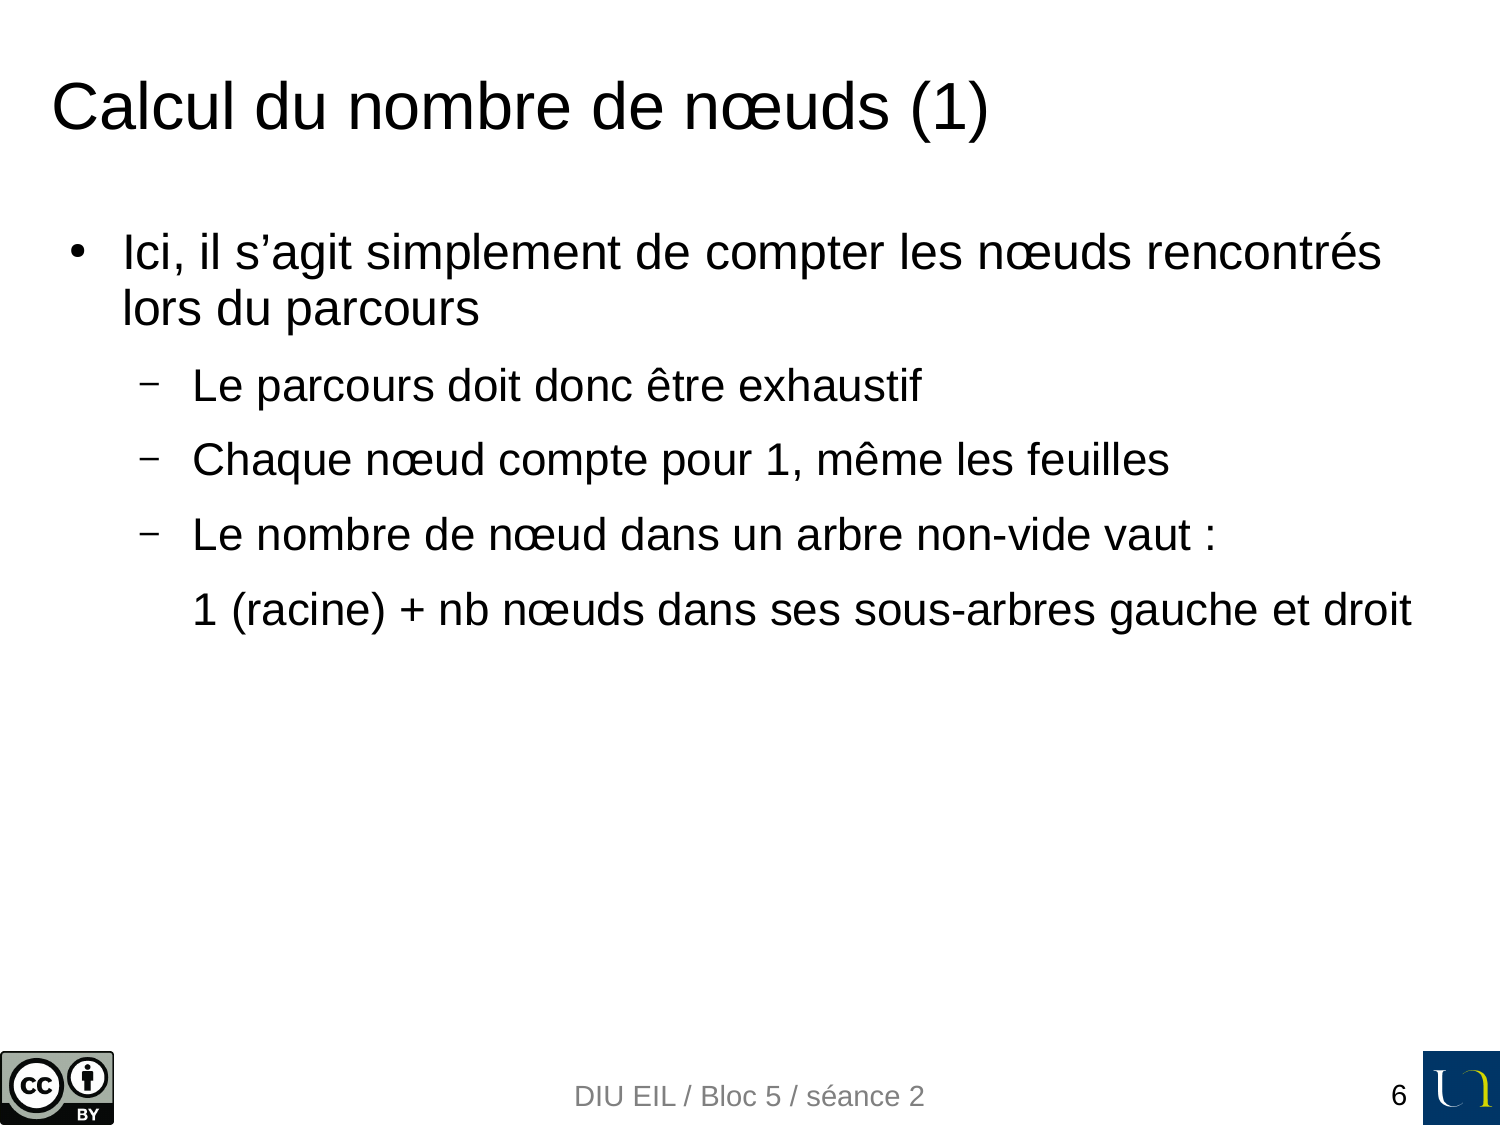

# Calcul du nombre de nœuds (1)
Ici, il s’agit simplement de compter les nœuds rencontrés lors du parcours
Le parcours doit donc être exhaustif
Chaque nœud compte pour 1, même les feuilles
Le nombre de nœud dans un arbre non-vide vaut :
1 (racine) + nb nœuds dans ses sous-arbres gauche et droit
6